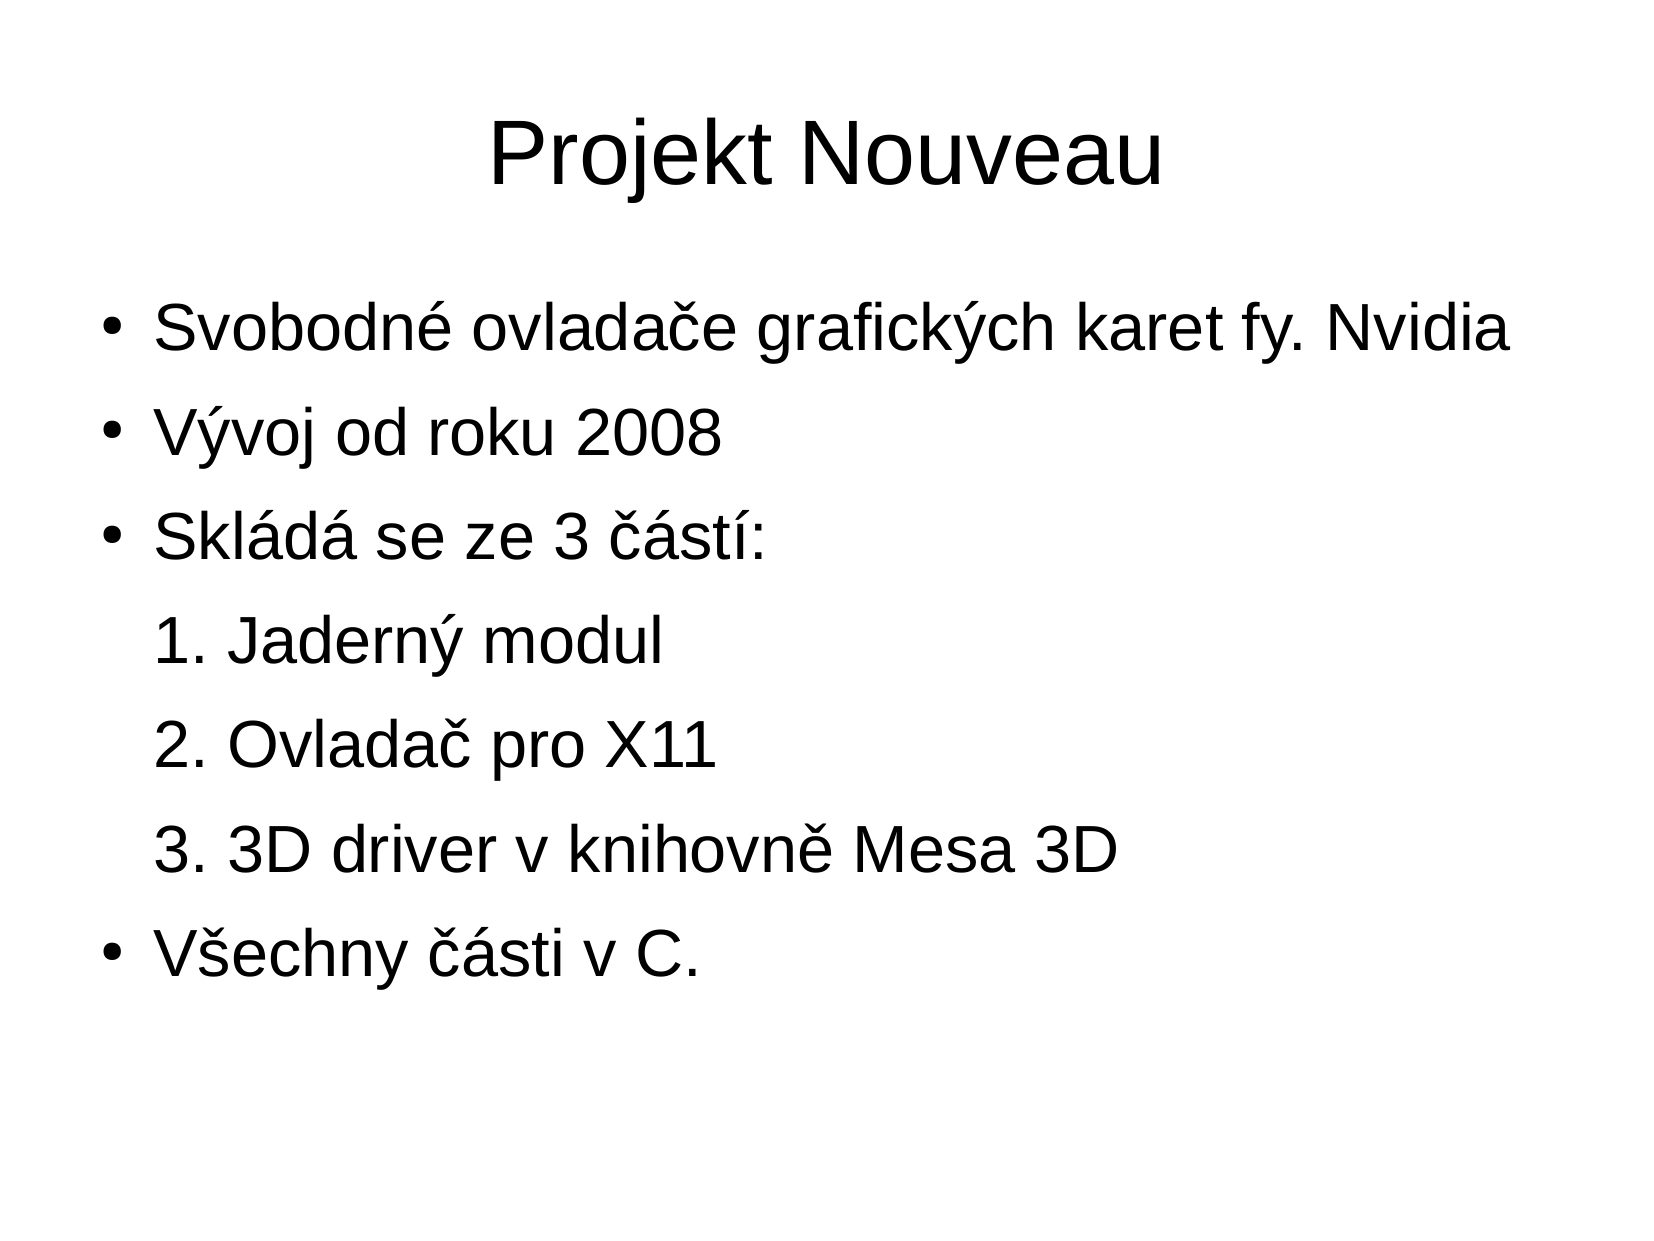

# Projekt Nouveau
Svobodné ovladače grafických karet fy. Nvidia
Vývoj od roku 2008
Skládá se ze 3 částí:
1. Jaderný modul
2. Ovladač pro X11
3. 3D driver v knihovně Mesa 3D
Všechny části v C.